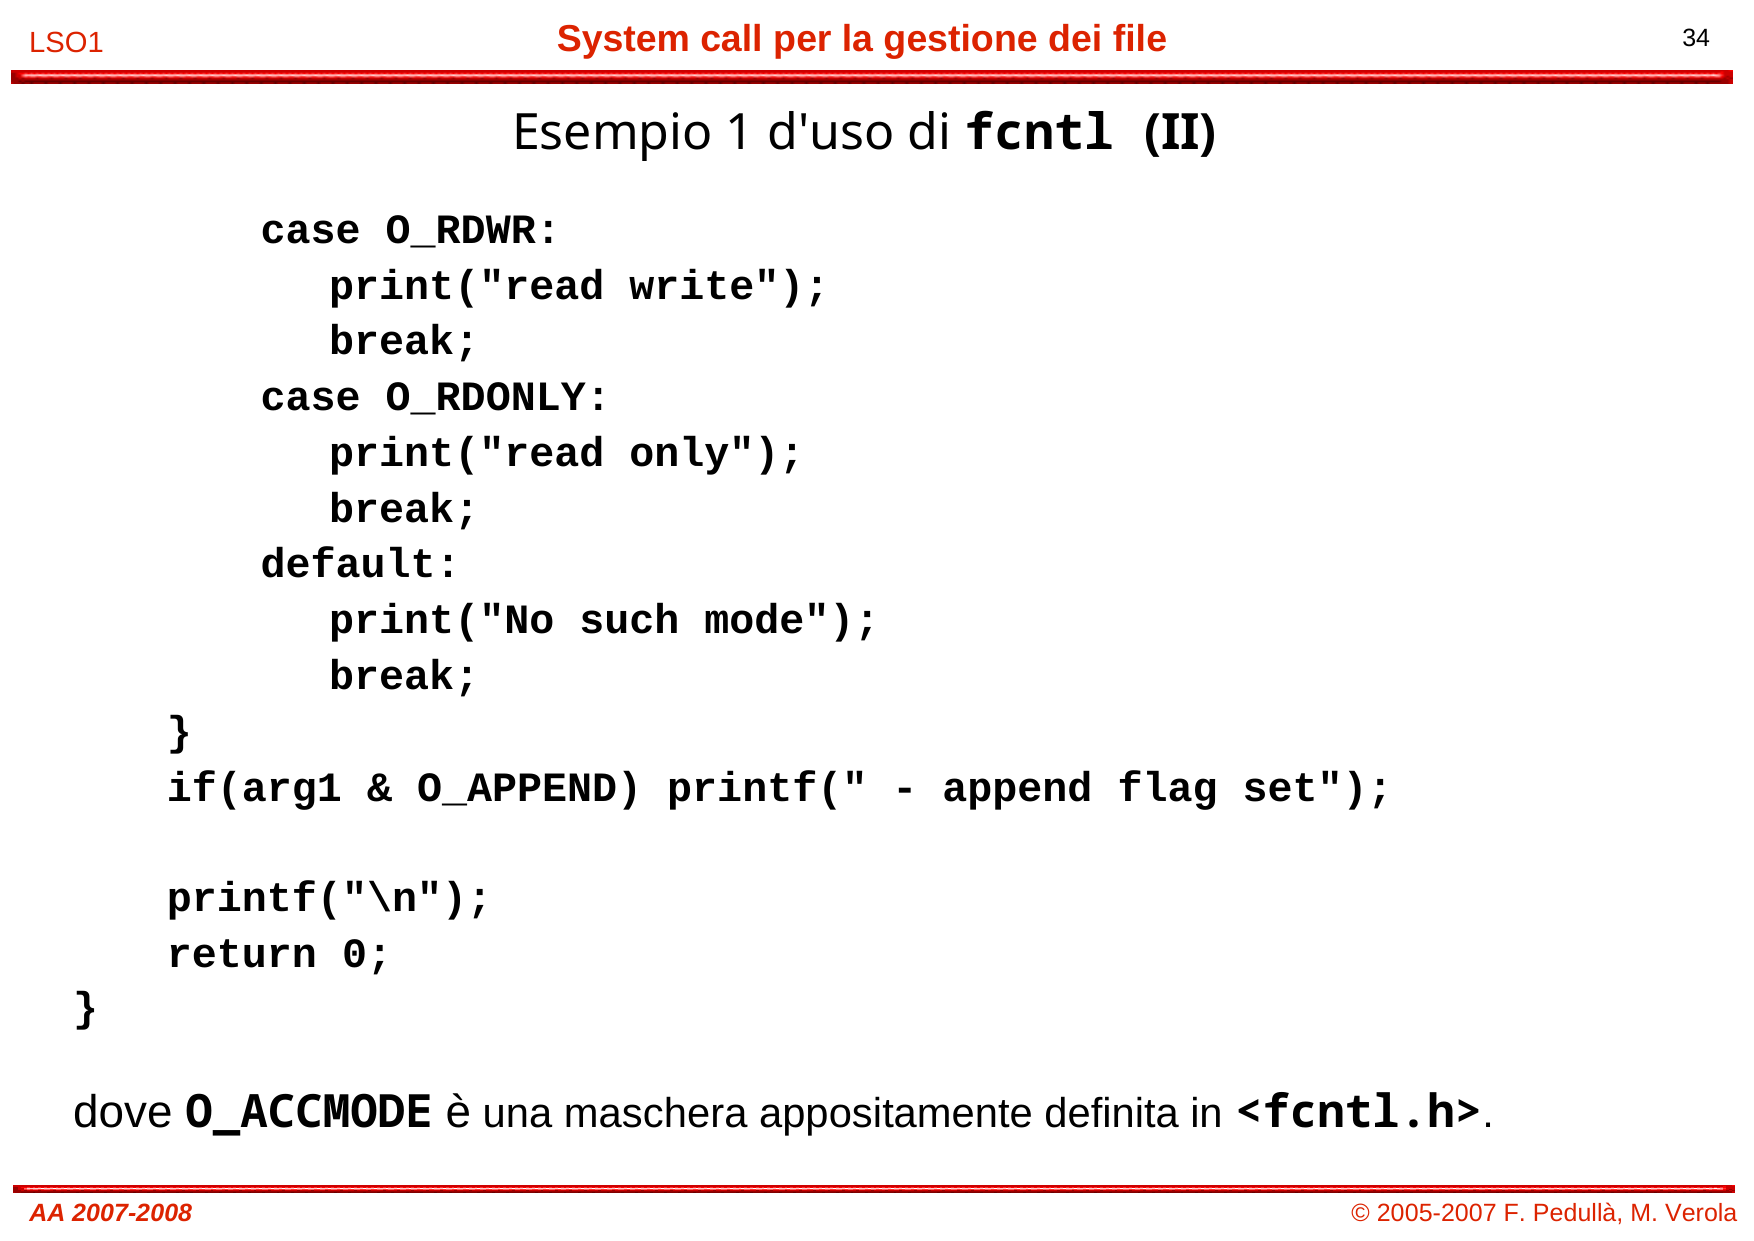

Esempio 1 d'uso di fcntl (II)
# case O_RDWR:
print("read write");
break;
case O_RDONLY:
print("read only");
break;
default:
print("No such mode");
break;
}
if(arg1 & O_APPEND) printf(" - append flag set");
printf("\n");
return 0;
}
dove O_ACCMODE è una maschera appositamente definita in <fcntl.h>.